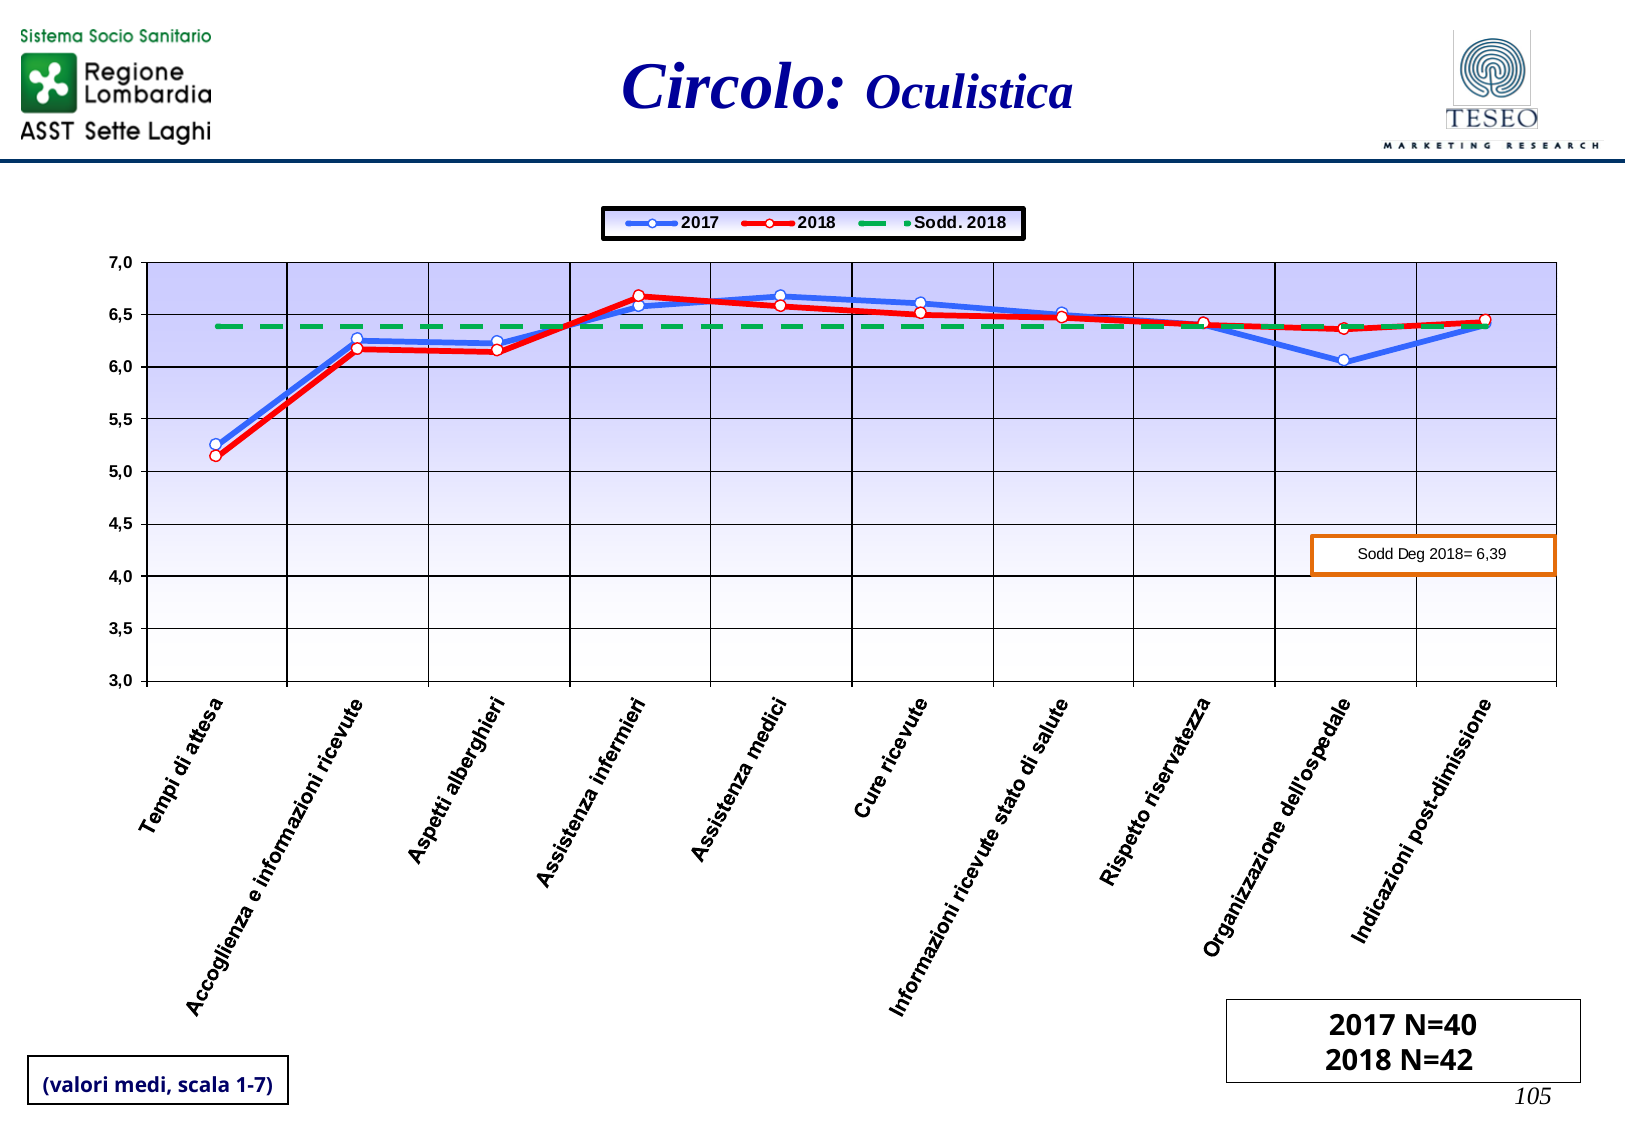

Circolo: Oculistica
2017 N=40
2018 N=42
(valori medi, scala 1-7)